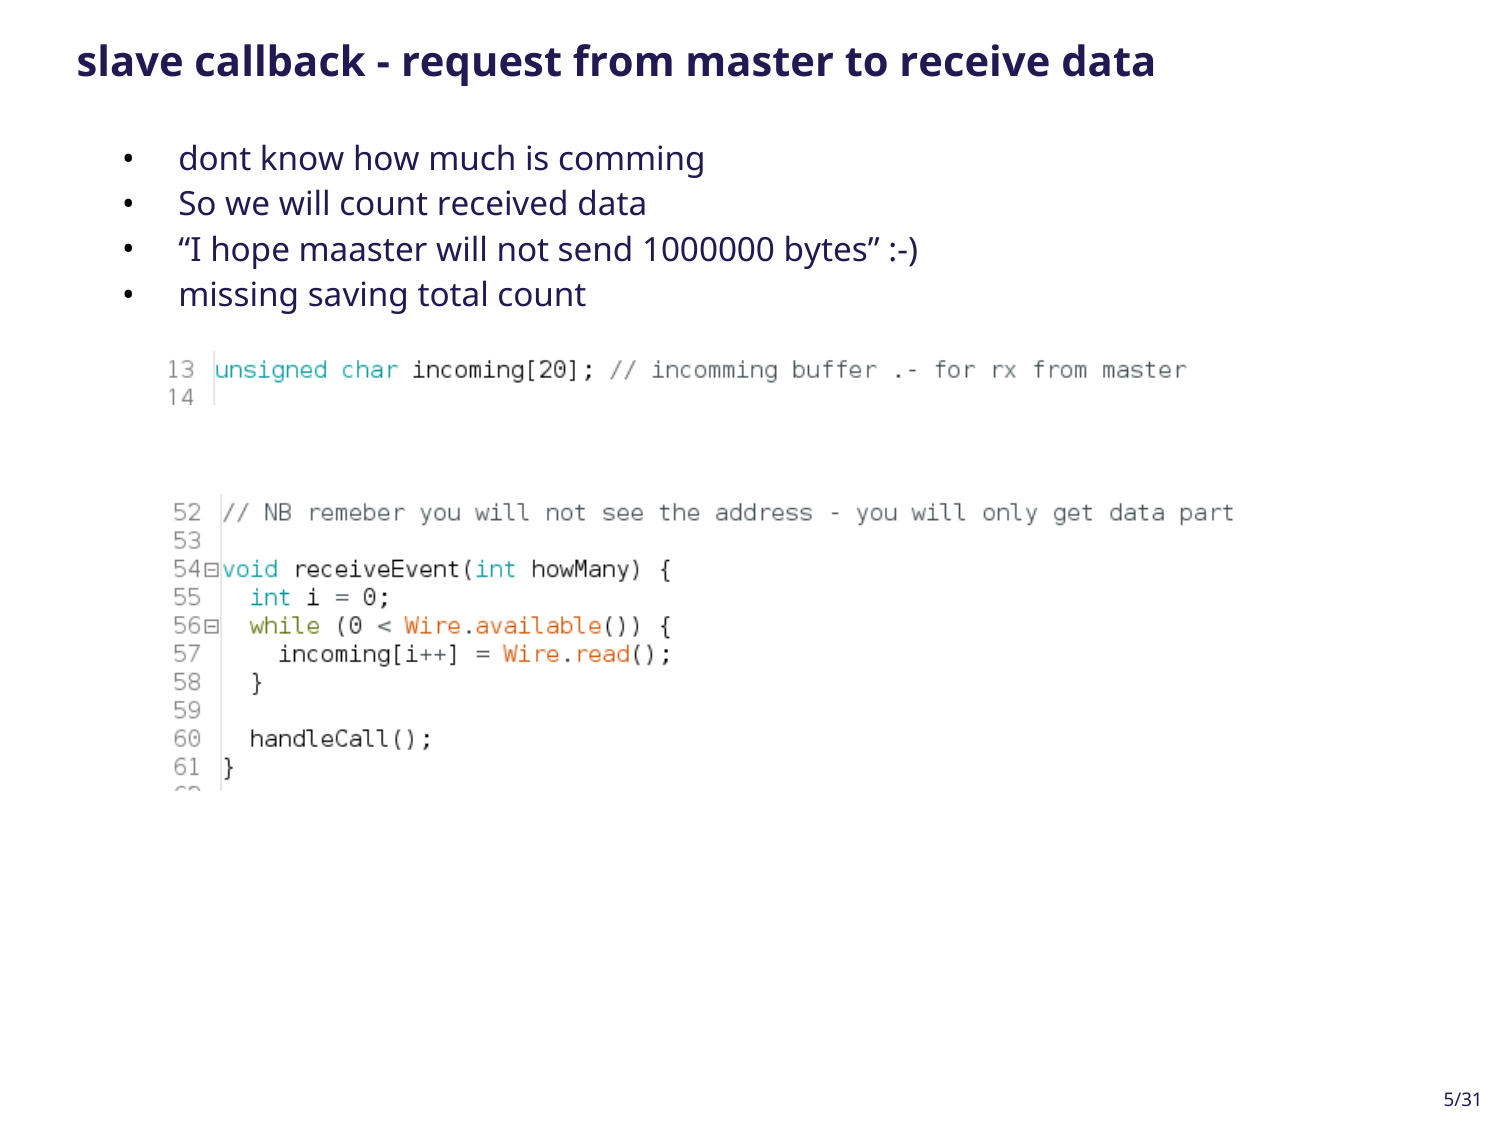

# slave callback - request from master to receive data
dont know how much is comming
So we will count received data
“I hope maaster will not send 1000000 bytes” :-)
missing saving total count